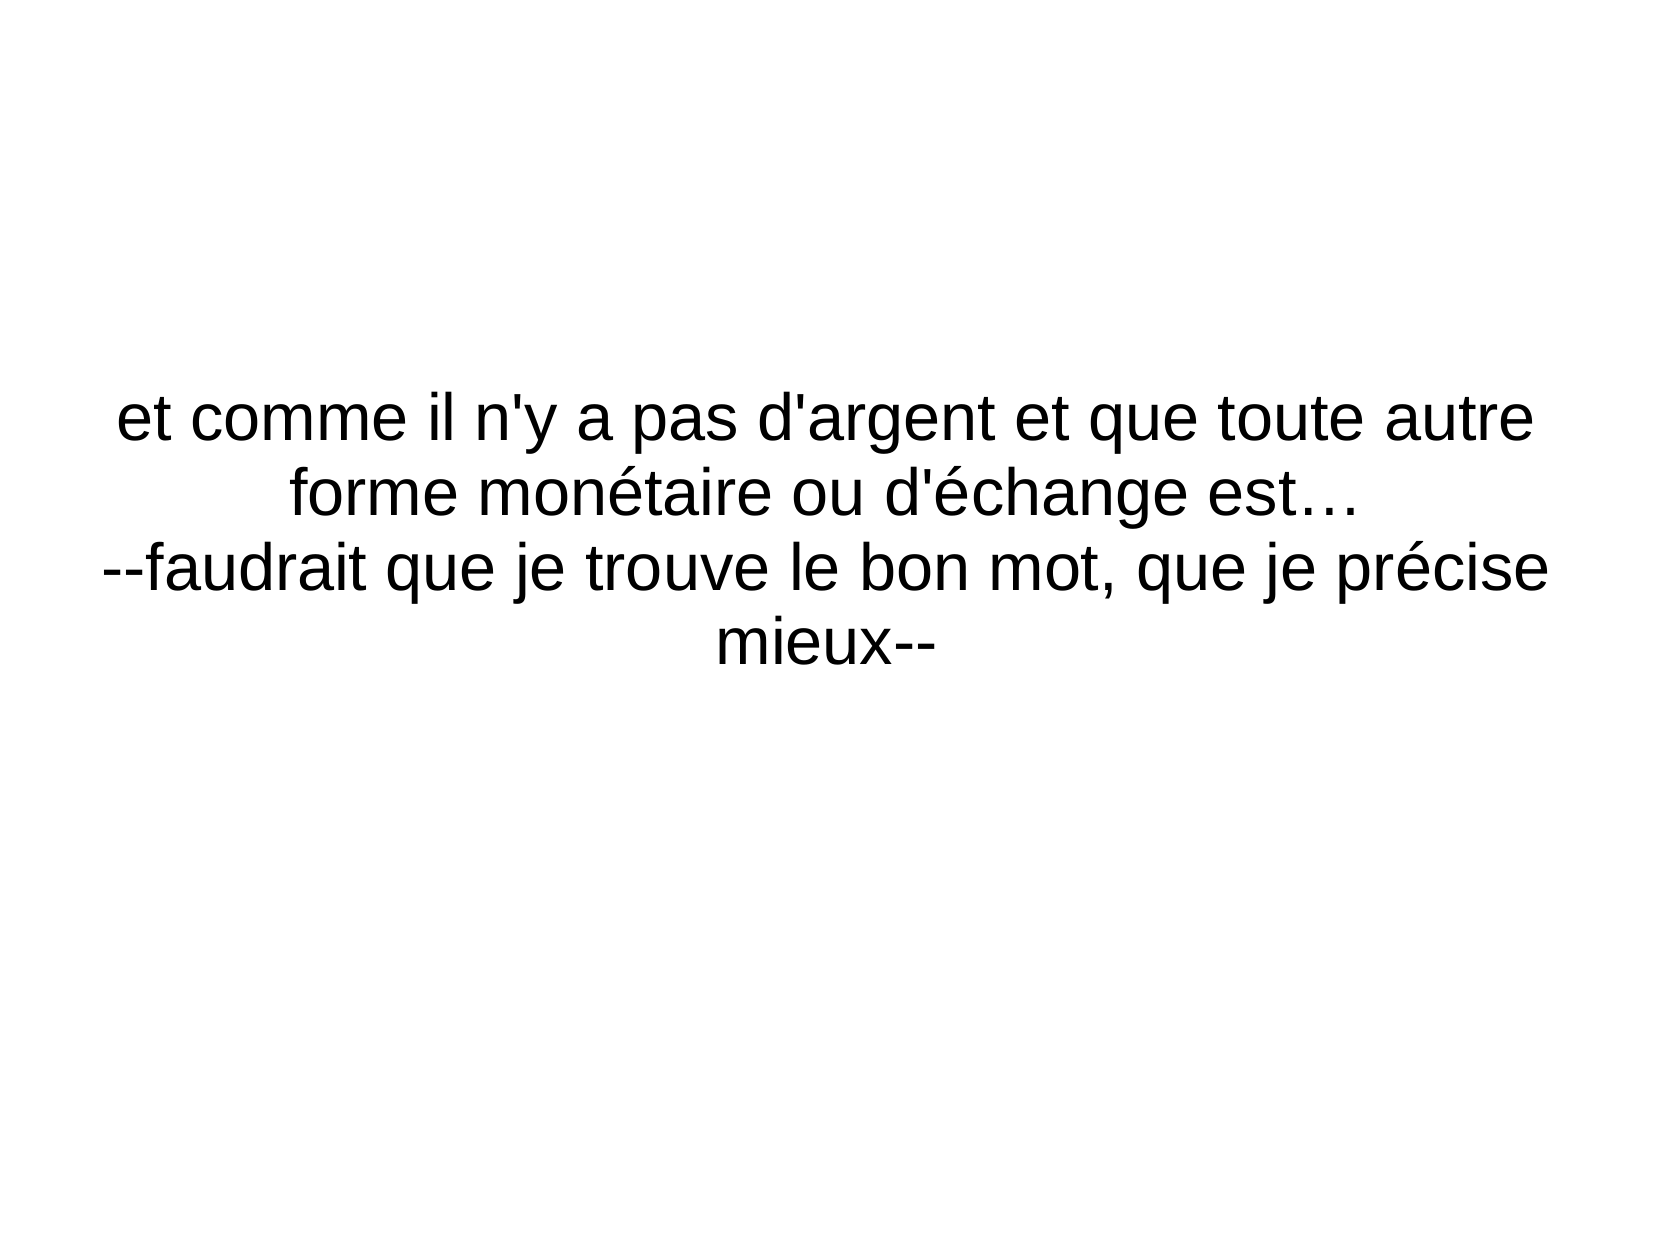

# et comme il n'y a pas d'argent et que toute autre forme monétaire ou d'échange est…
--faudrait que je trouve le bon mot, que je précise mieux--